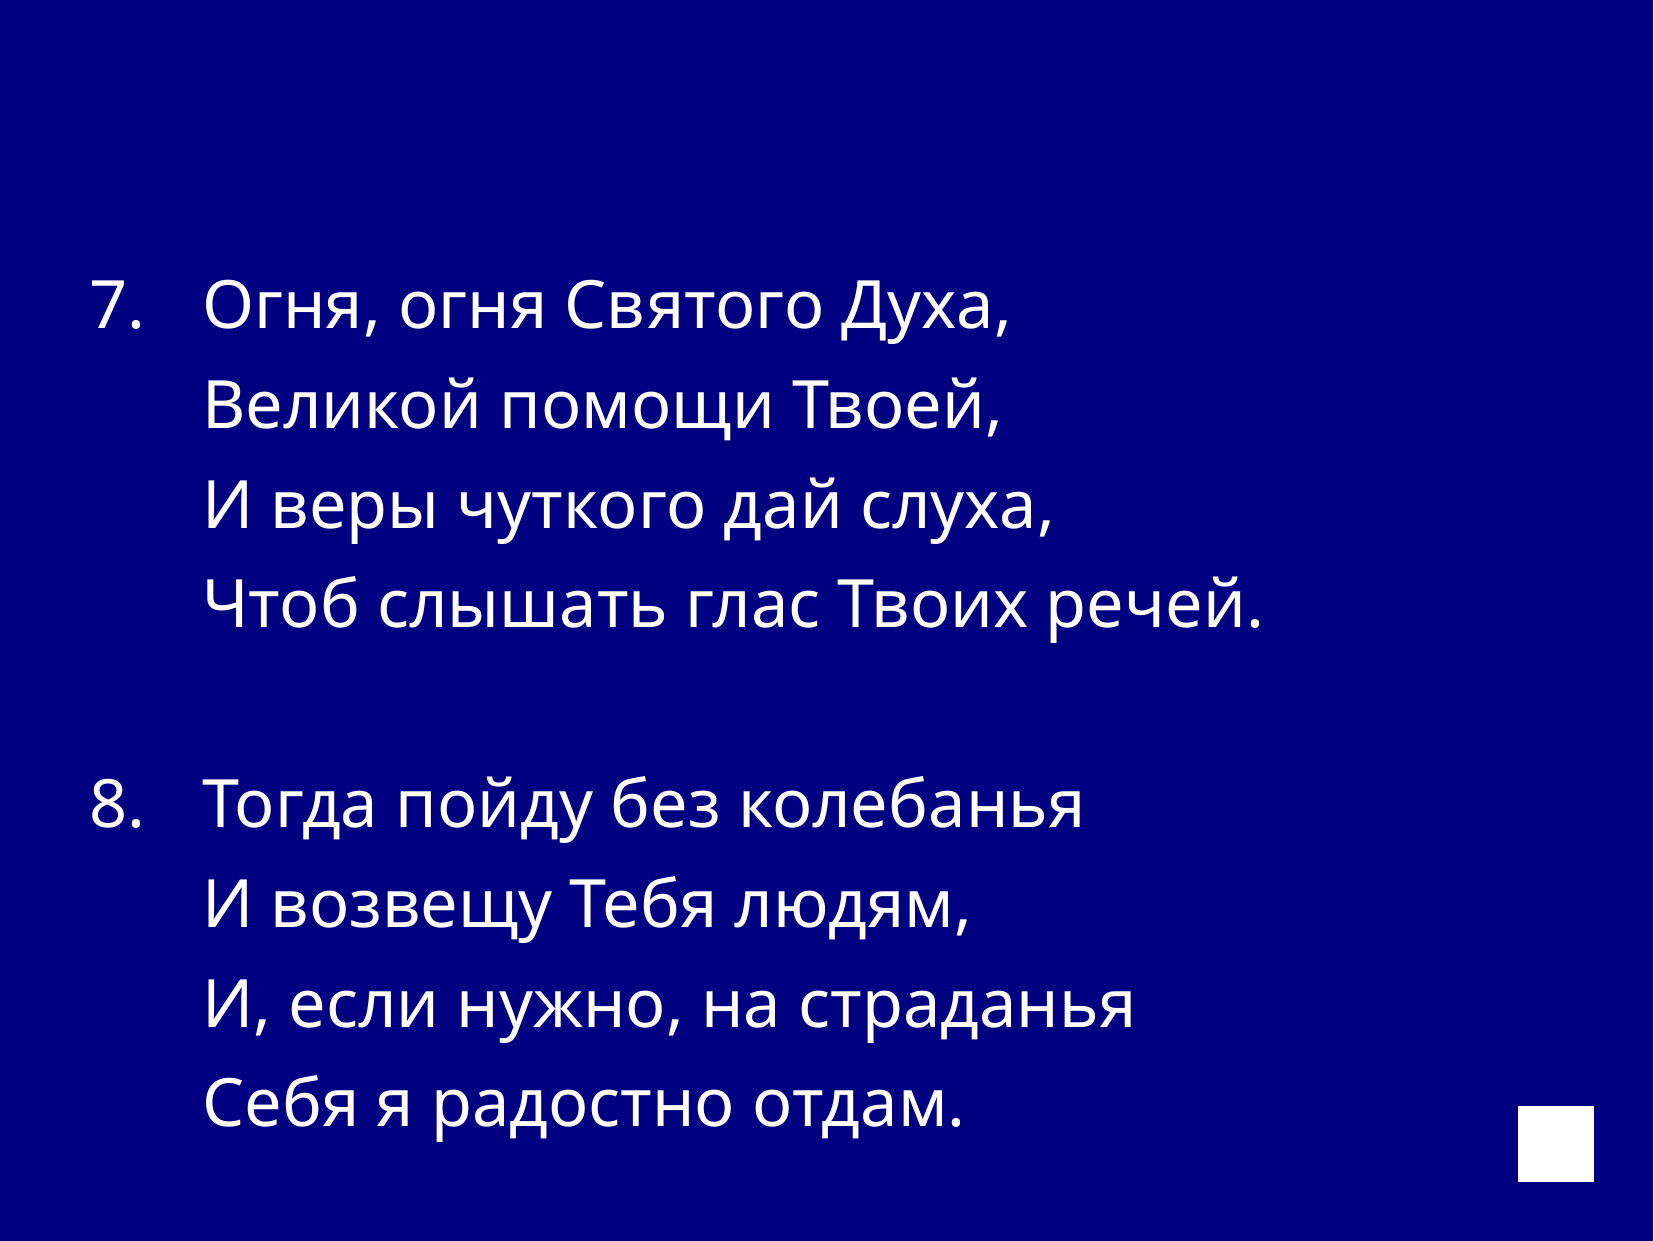

7.	Огня, огня Святого Духа,
	Великой помощи Твоей,
	И веры чуткого дай слуха,
	Чтоб слышать глас Твоих речей.
8.	Тогда пойду без колебанья
	И возвещу Тебя людям,
	И, если нужно, на страданья
	Себя я радостно отдам.